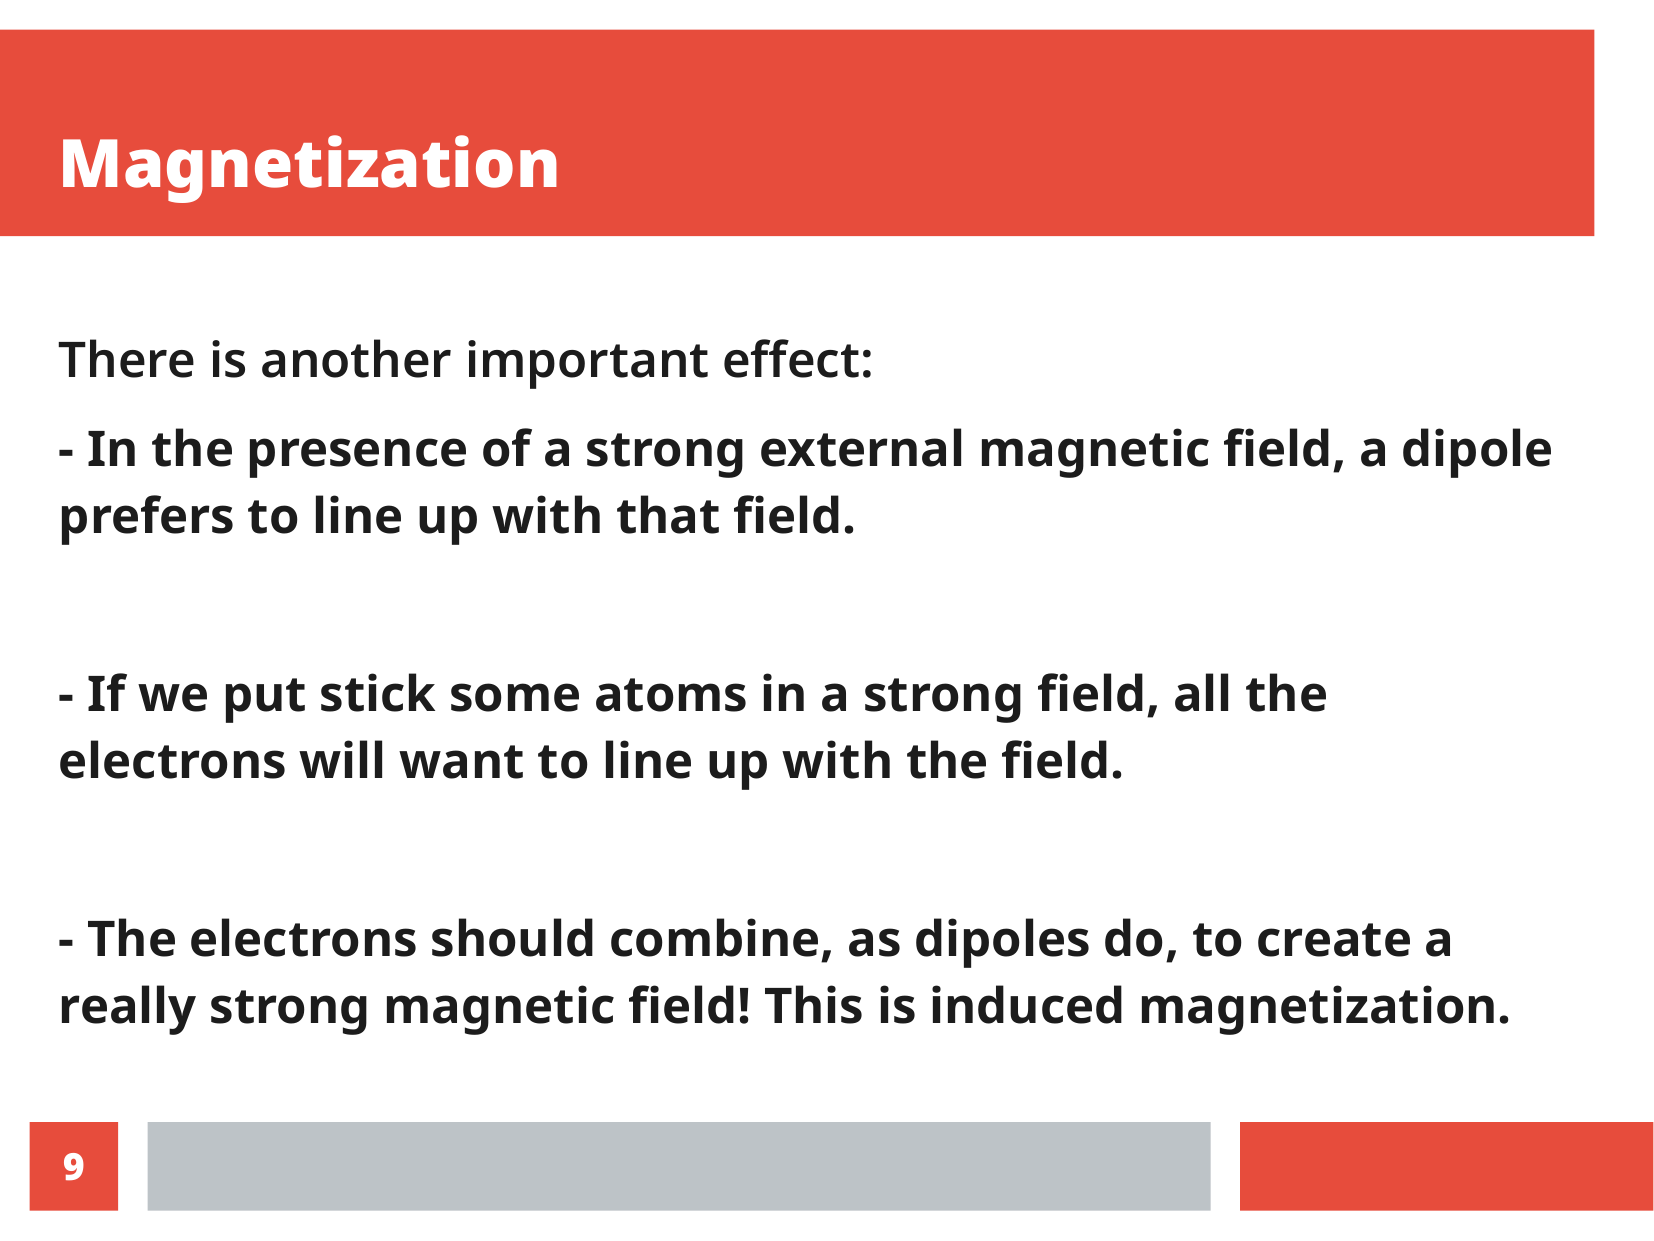

# Magnetization
There is another important effect:
- In the presence of a strong external magnetic field, a dipole prefers to line up with that field.
- If we put stick some atoms in a strong field, all the electrons will want to line up with the field.
- The electrons should combine, as dipoles do, to create a really strong magnetic field! This is induced magnetization.
9